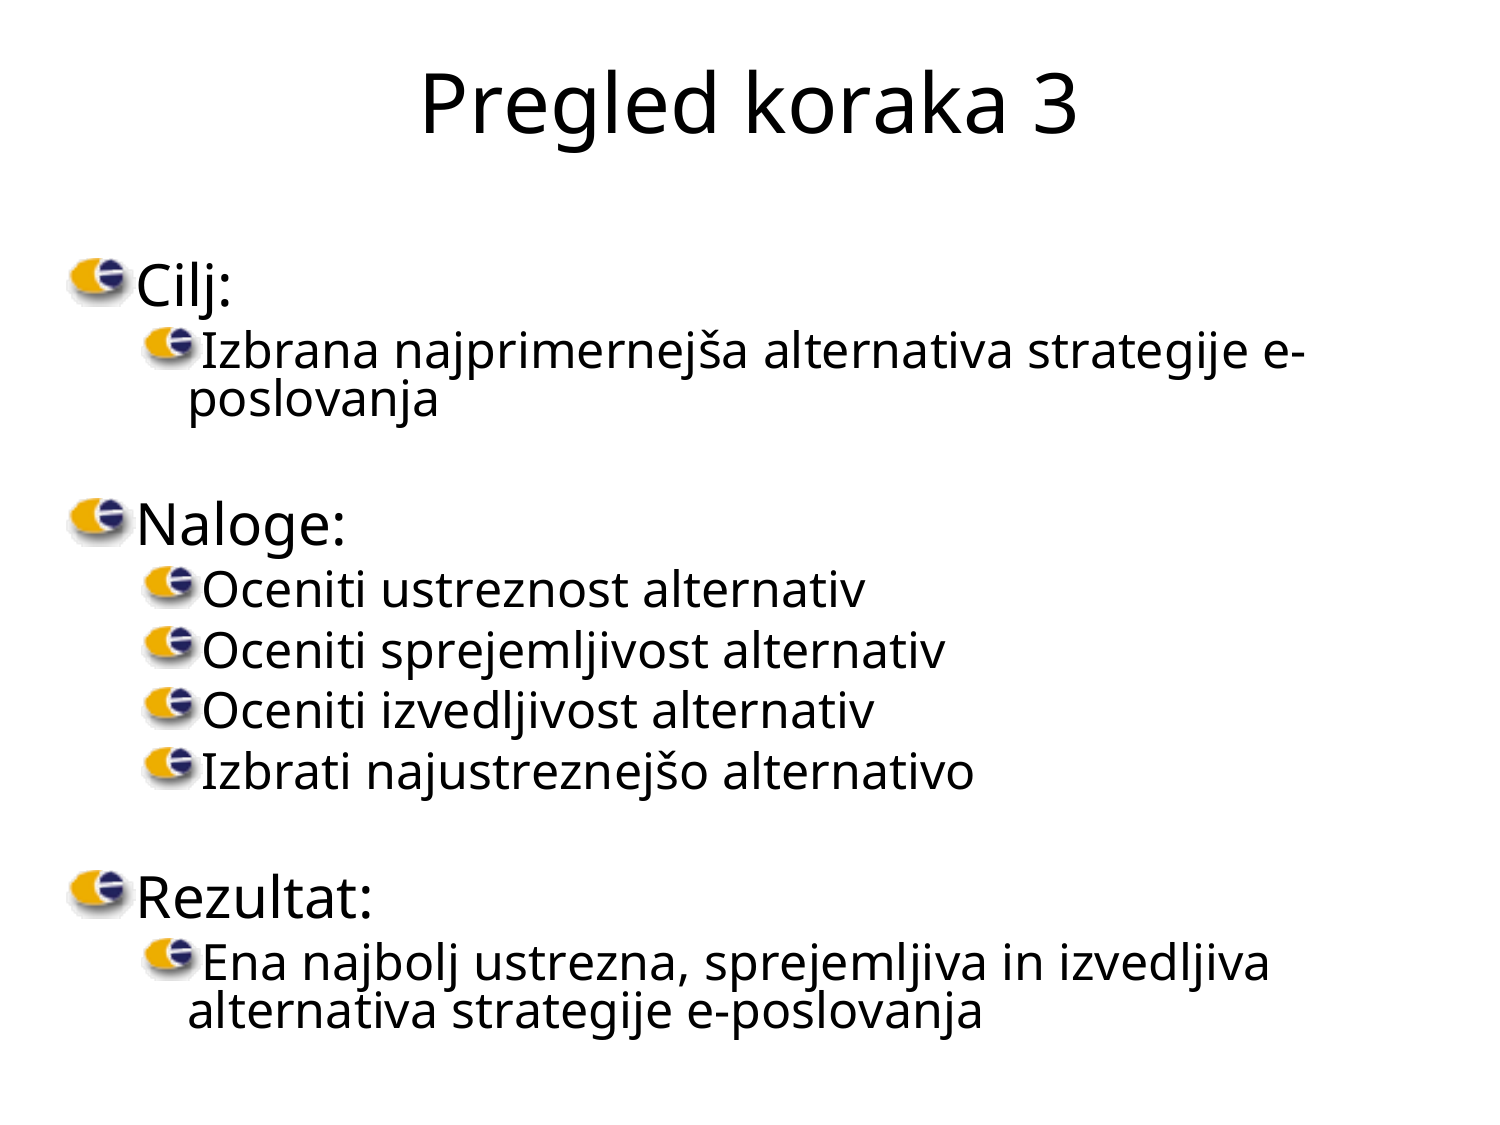

# Pregled koraka 3
Cilj:
Izbrana najprimernejša alternativa strategije e-poslovanja
Naloge:
Oceniti ustreznost alternativ
Oceniti sprejemljivost alternativ
Oceniti izvedljivost alternativ
Izbrati najustreznejšo alternativo
Rezultat:
Ena najbolj ustrezna, sprejemljiva in izvedljiva alternativa strategije e-poslovanja